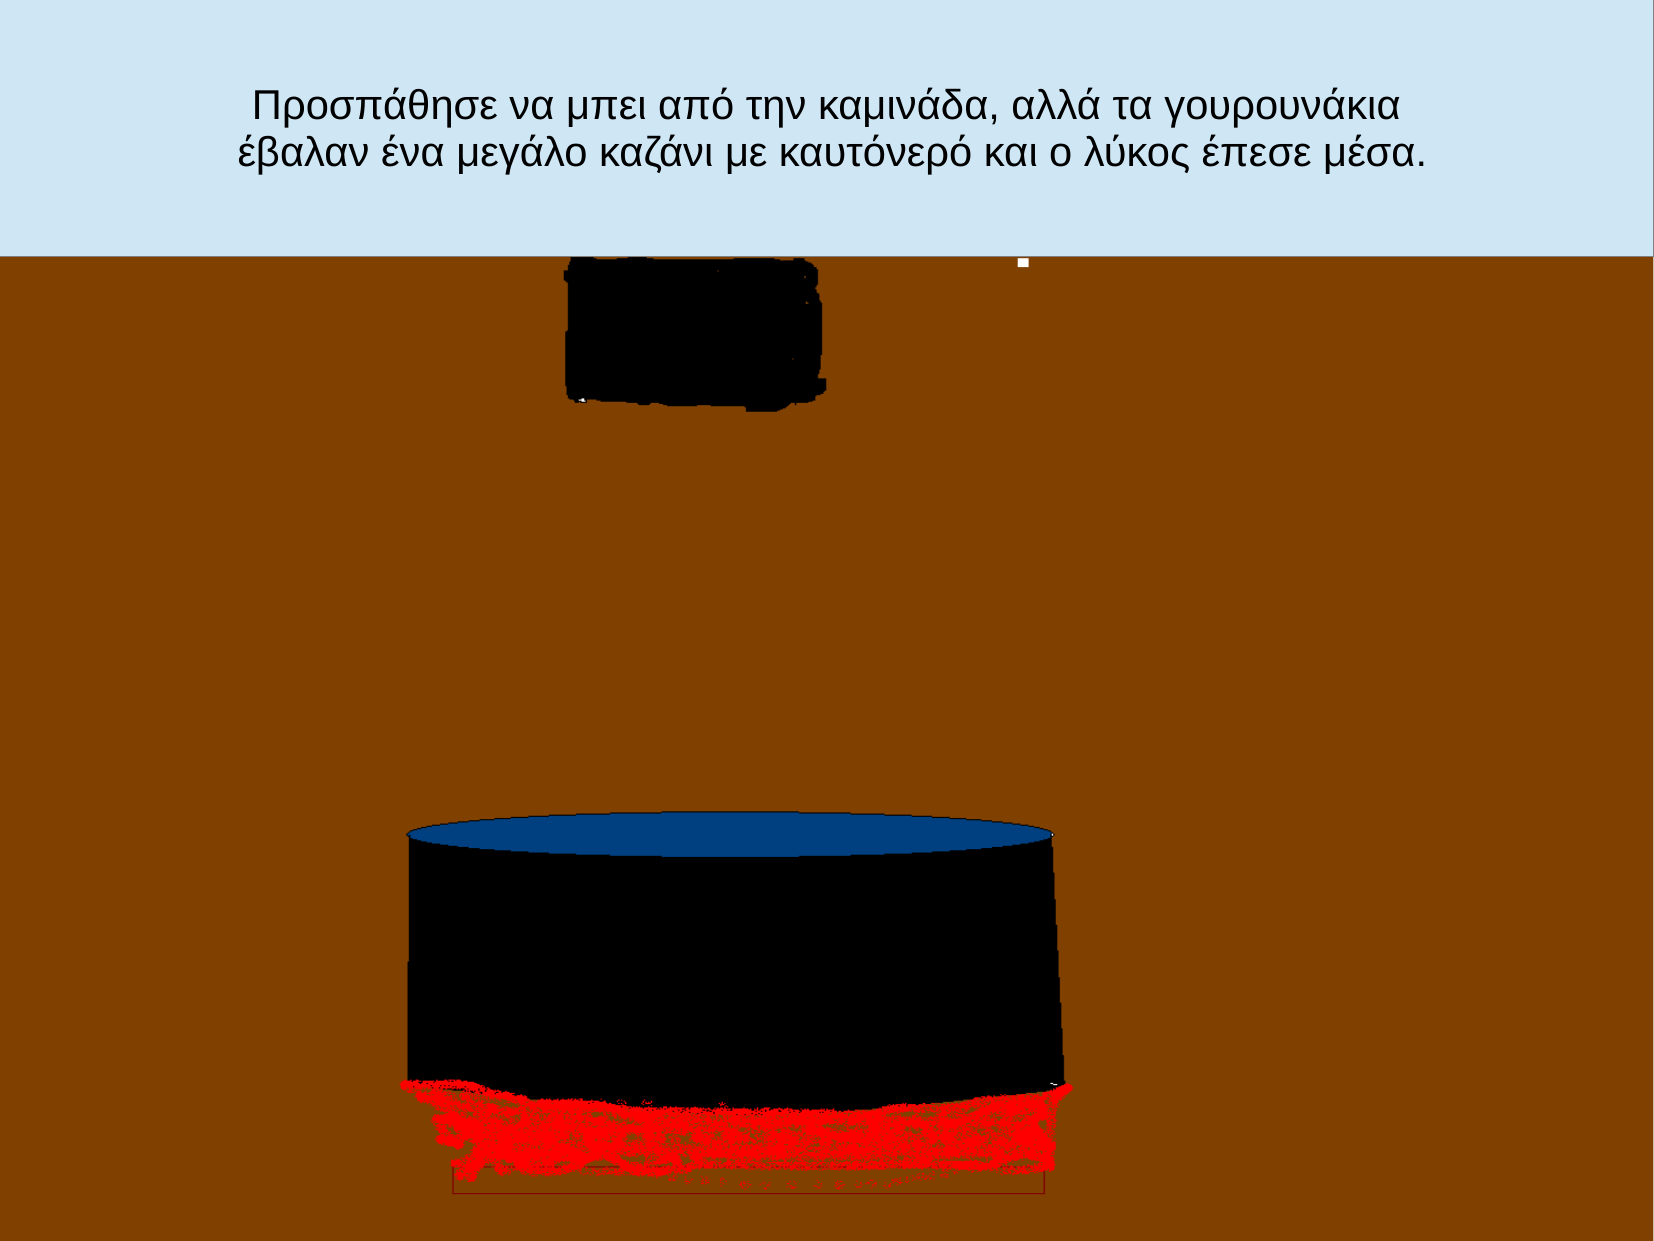

Προσπάθησε να μπει από την καμινάδα, αλλά τα γουρουνάκια
 έβαλαν ένα μεγάλο καζάνι με καυτόνερό και ο λύκος έπεσε μέσα.
#